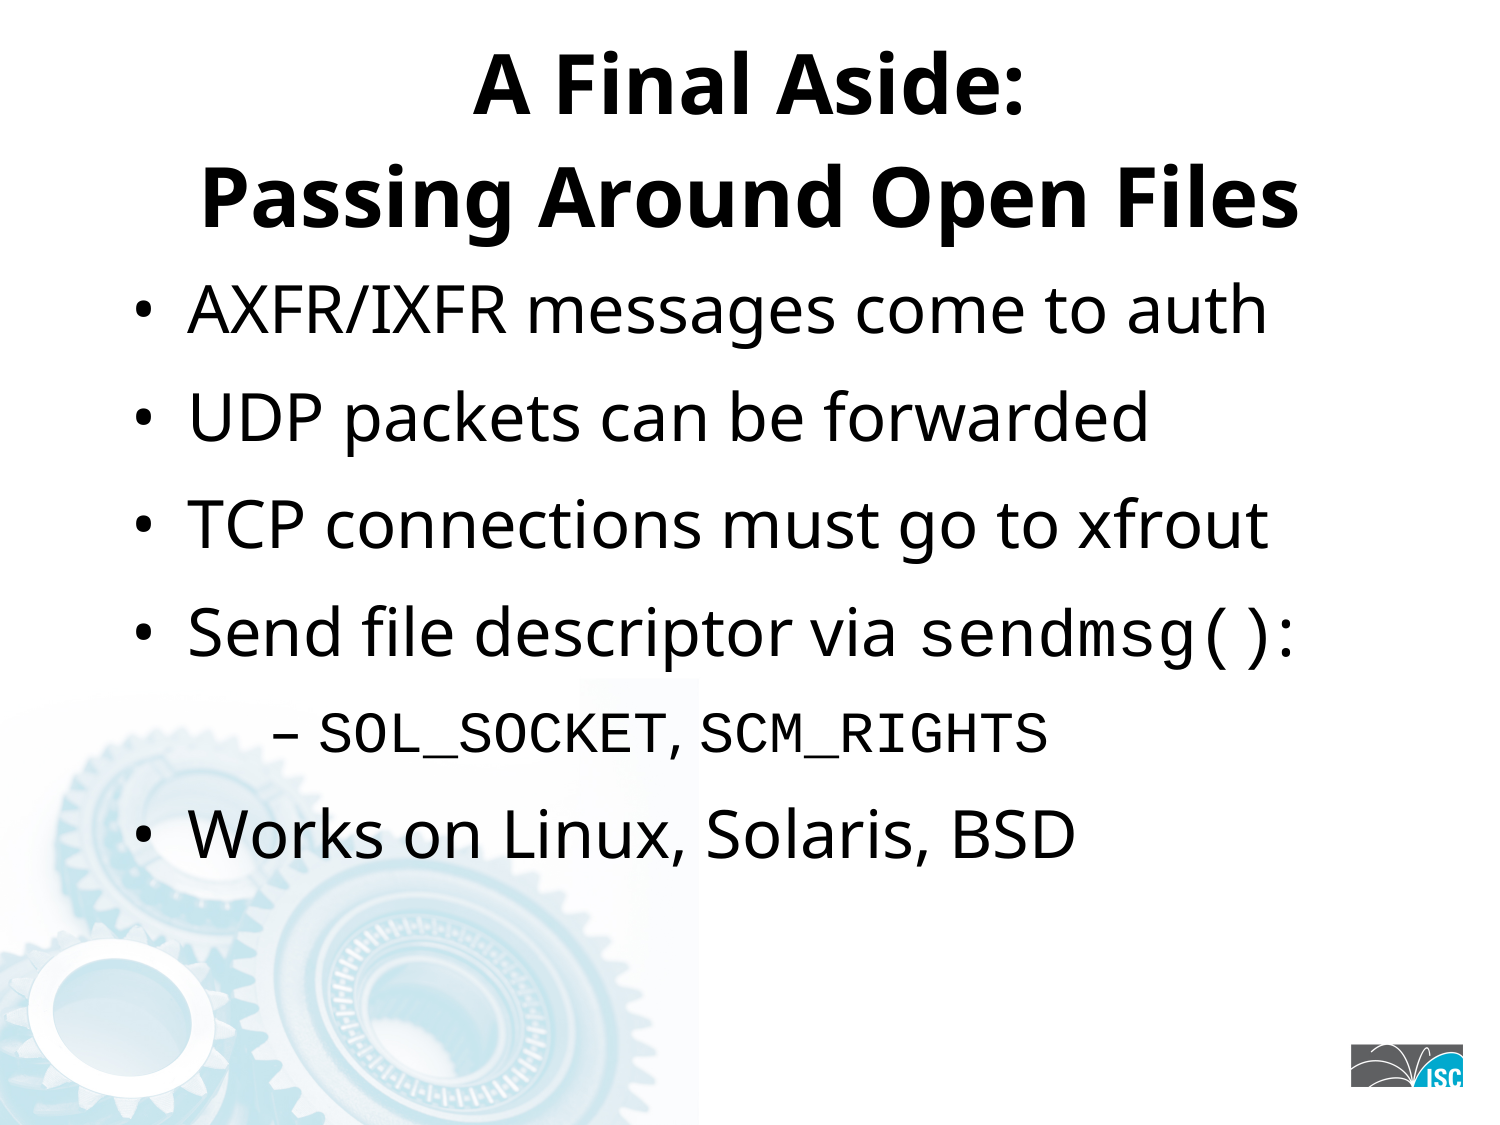

# A Final Aside: Passing Around Open Files
AXFR/IXFR messages come to auth
UDP packets can be forwarded
TCP connections must go to xfrout
Send file descriptor via sendmsg():
SOL_SOCKET, SCM_RIGHTS
Works on Linux, Solaris, BSD